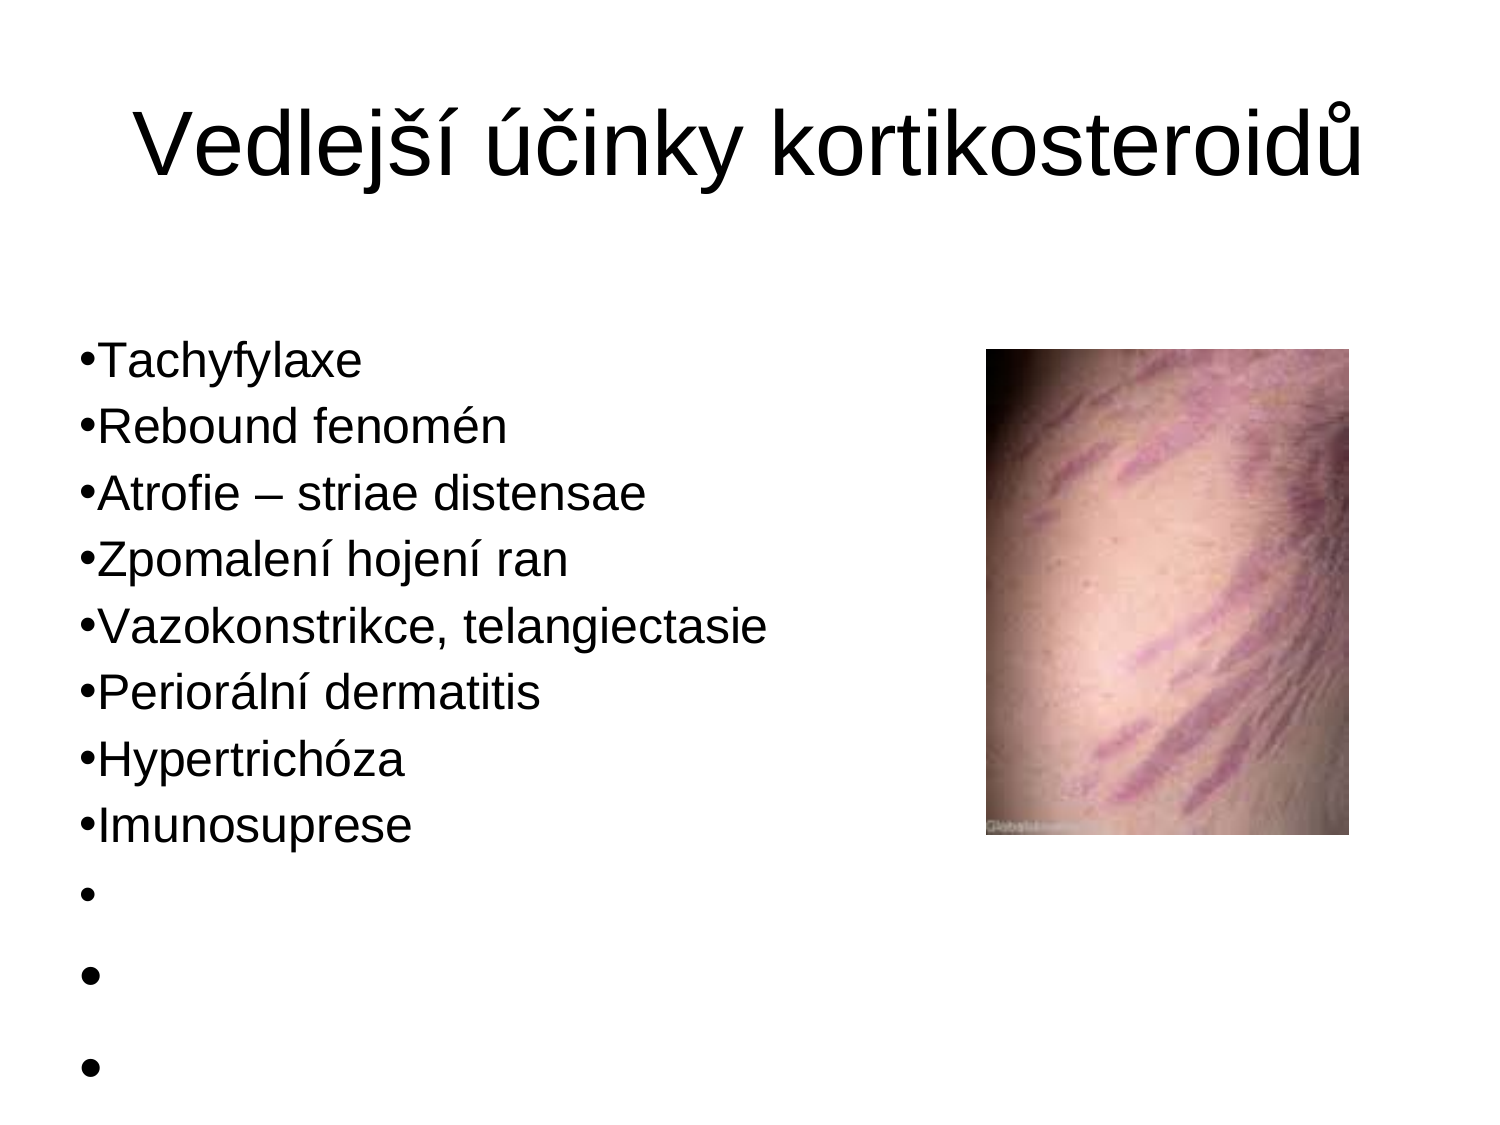

# Vedlejší účinky kortikosteroidů
Tachyfylaxe
Rebound fenomén
Atrofie – striae distensae
Zpomalení hojení ran
Vazokonstrikce, telangiectasie
Periorální dermatitis
Hypertrichóza
Imunosuprese